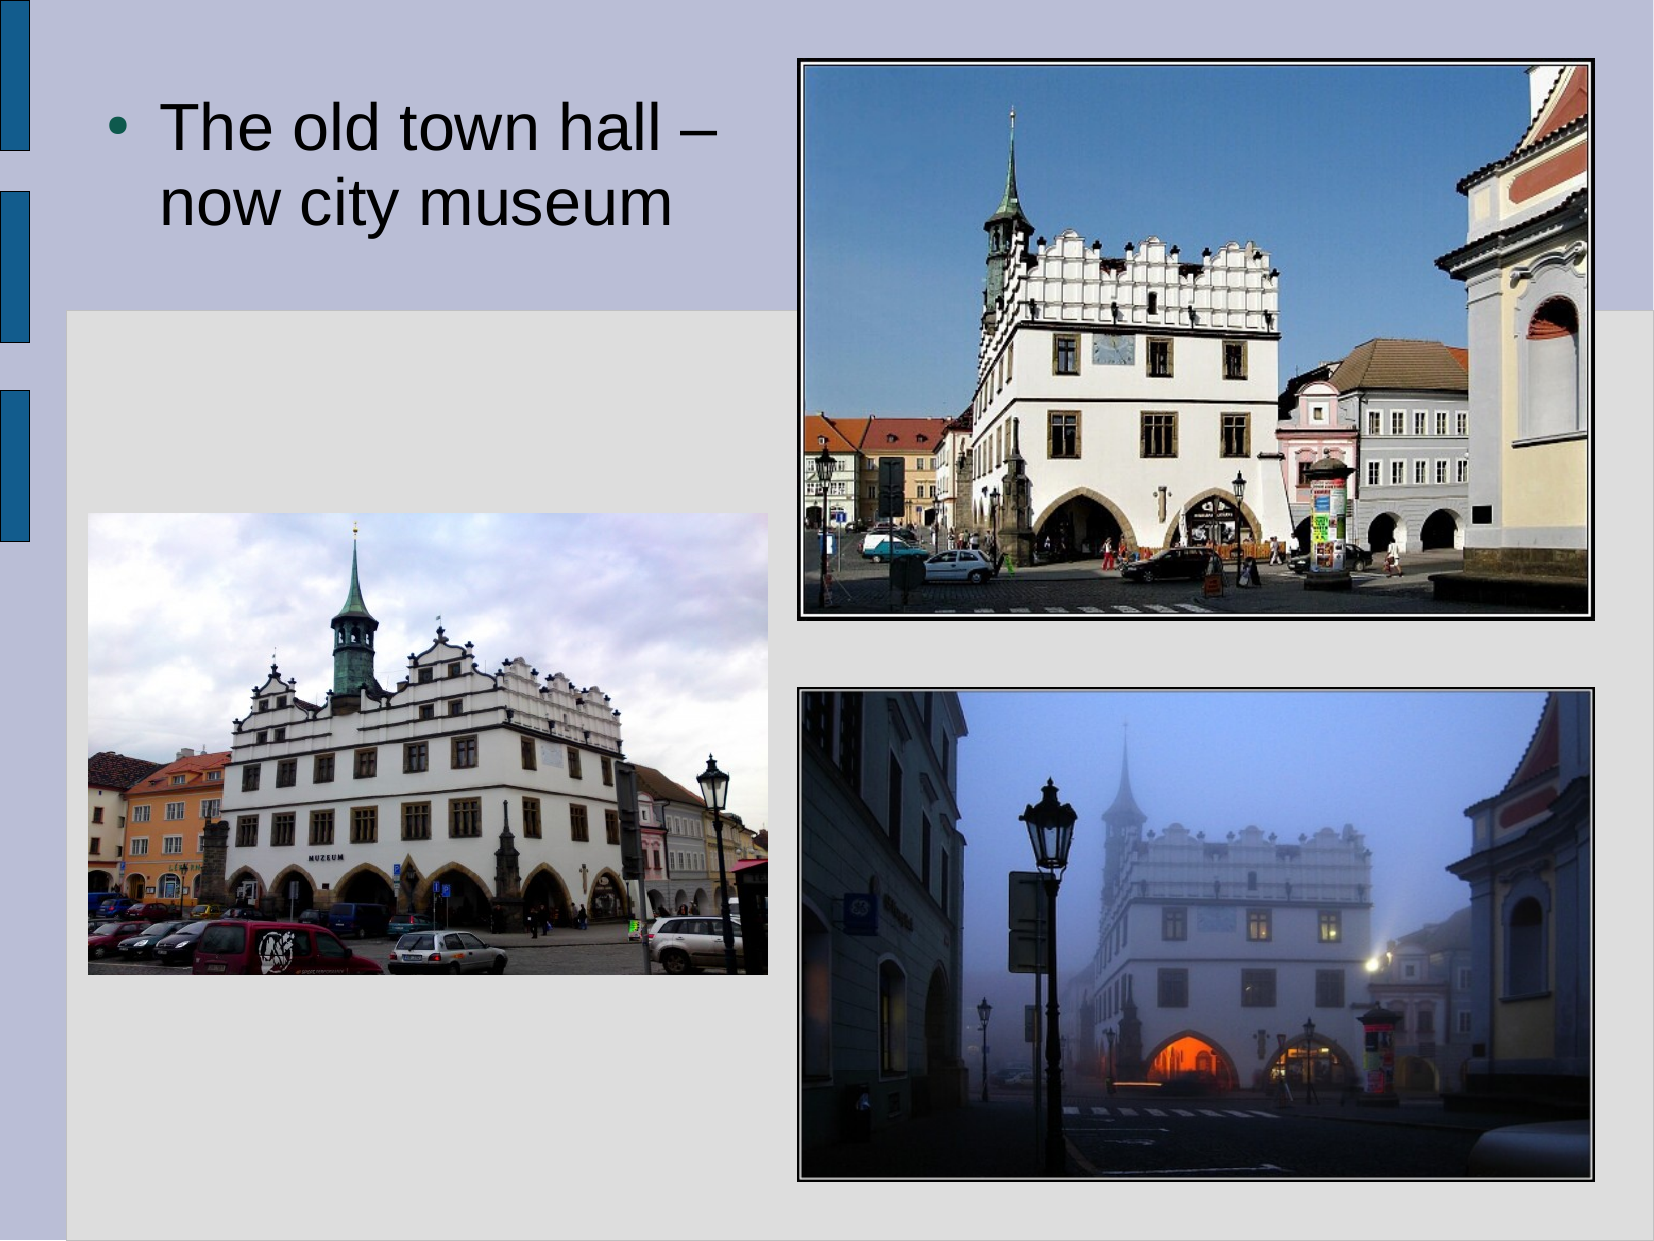

# The old town hall – now city museum